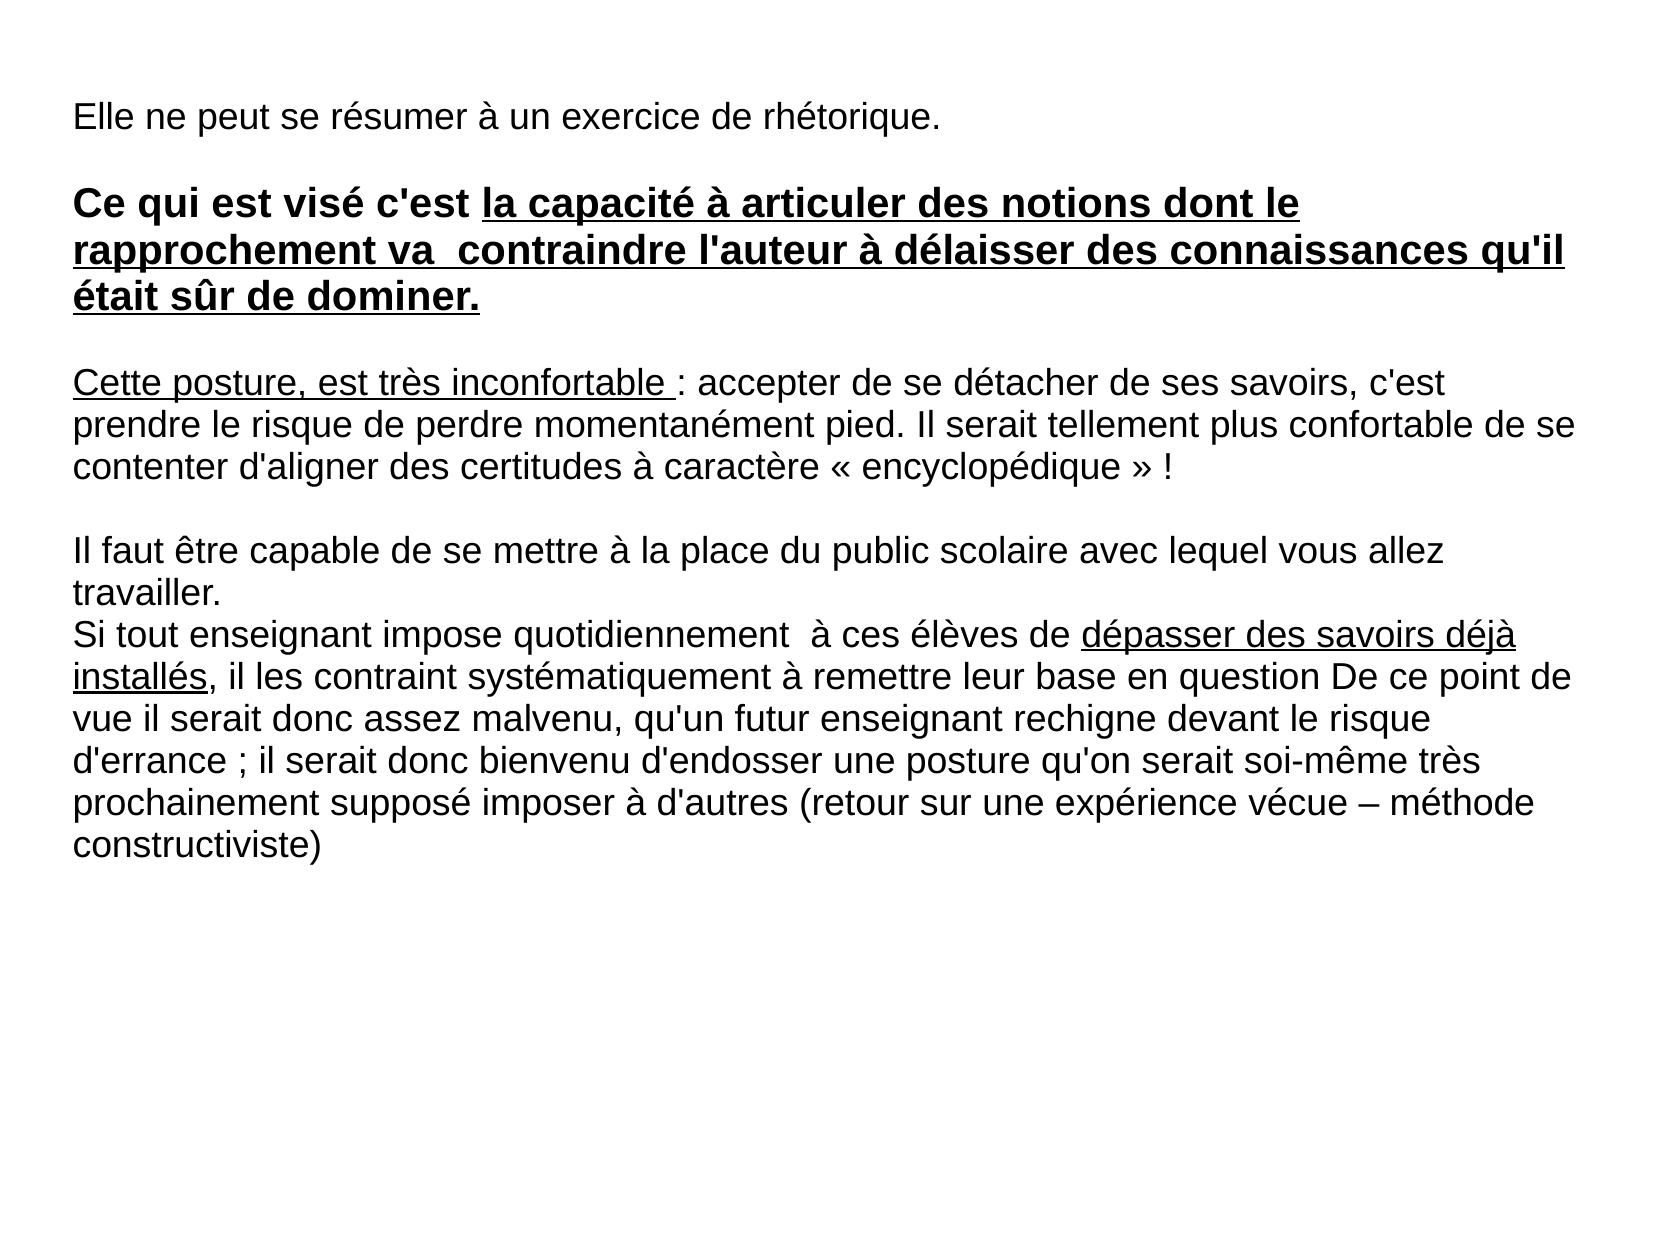

Elle ne peut se résumer à un exercice de rhétorique.
Ce qui est visé c'est la capacité à articuler des notions dont le rapprochement va contraindre l'auteur à délaisser des connaissances qu'il était sûr de dominer.
Cette posture, est très inconfortable : accepter de se détacher de ses savoirs, c'est prendre le risque de perdre momentanément pied. Il serait tellement plus confortable de se contenter d'aligner des certitudes à caractère « encyclopédique » !
Il faut être capable de se mettre à la place du public scolaire avec lequel vous allez travailler.
Si tout enseignant impose quotidiennement à ces élèves de dépasser des savoirs déjà installés, il les contraint systématiquement à remettre leur base en question De ce point de vue il serait donc assez malvenu, qu'un futur enseignant rechigne devant le risque d'errance ; il serait donc bienvenu d'endosser une posture qu'on serait soi-même très prochainement supposé imposer à d'autres (retour sur une expérience vécue – méthode constructiviste)